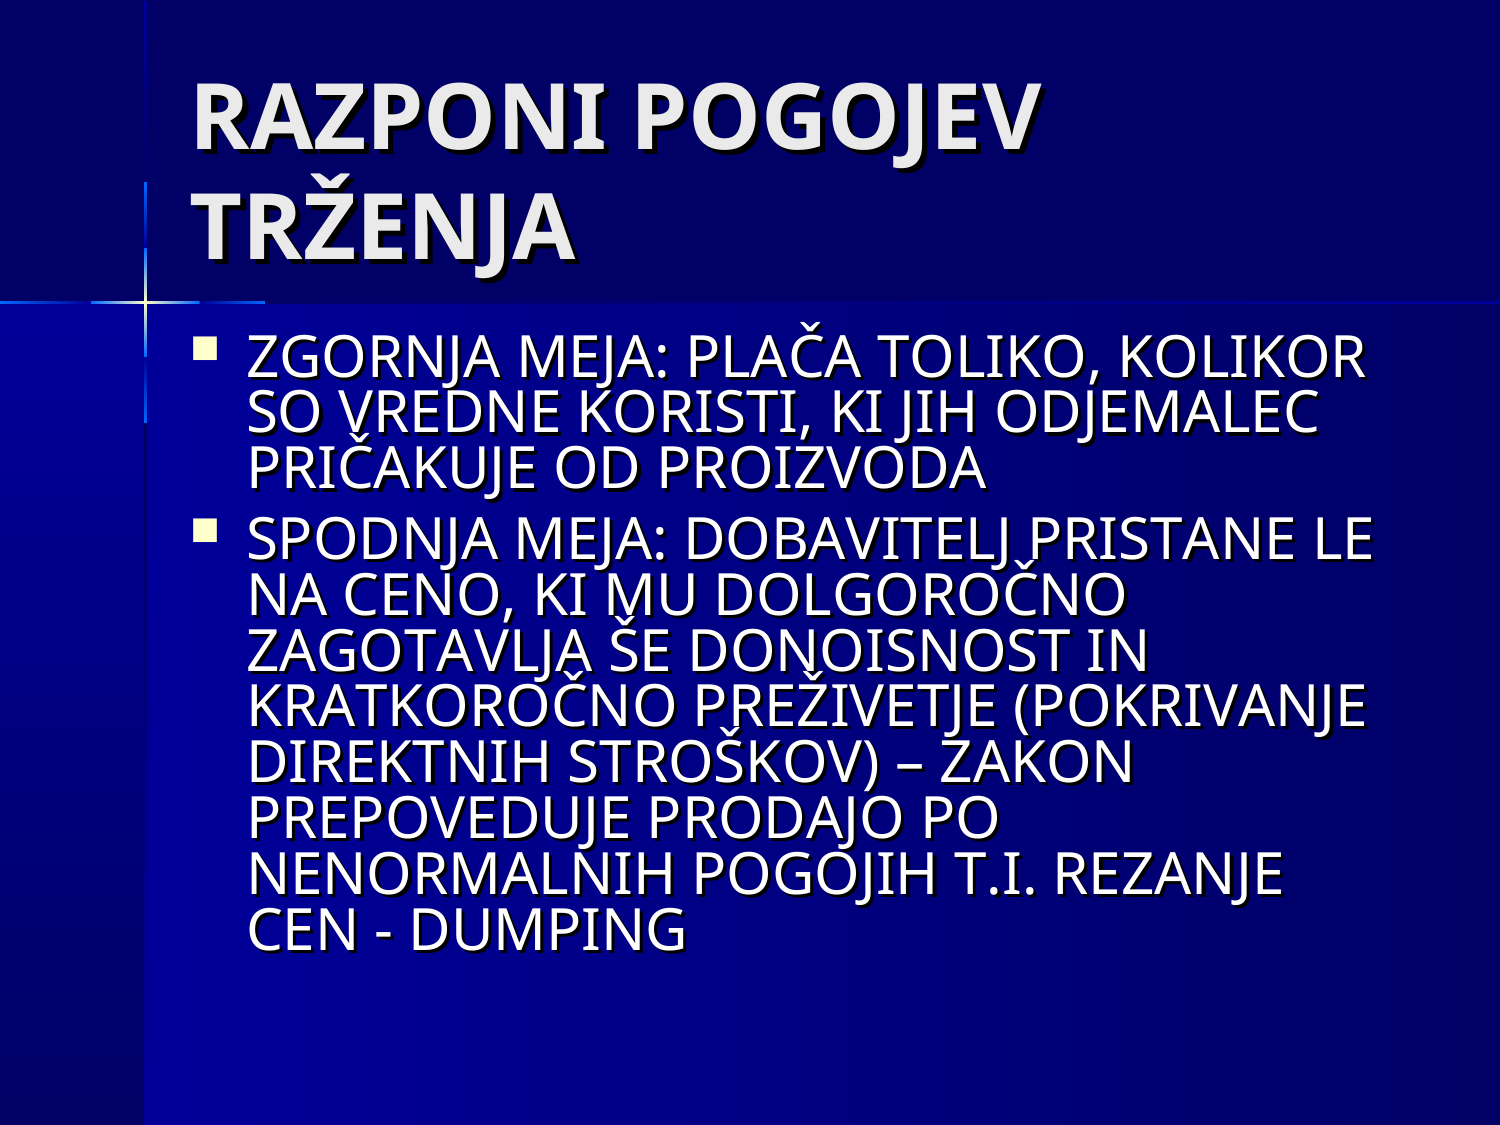

# RAZPONI POGOJEV TRŽENJA
ZGORNJA MEJA: PLAČA TOLIKO, KOLIKOR SO VREDNE KORISTI, KI JIH ODJEMALEC PRIČAKUJE OD PROIZVODA
SPODNJA MEJA: DOBAVITELJ PRISTANE LE NA CENO, KI MU DOLGOROČNO ZAGOTAVLJA ŠE DONOISNOST IN KRATKOROČNO PREŽIVETJE (POKRIVANJE DIREKTNIH STROŠKOV) – ZAKON PREPOVEDUJE PRODAJO PO NENORMALNIH POGOJIH T.I. REZANJE CEN - DUMPING